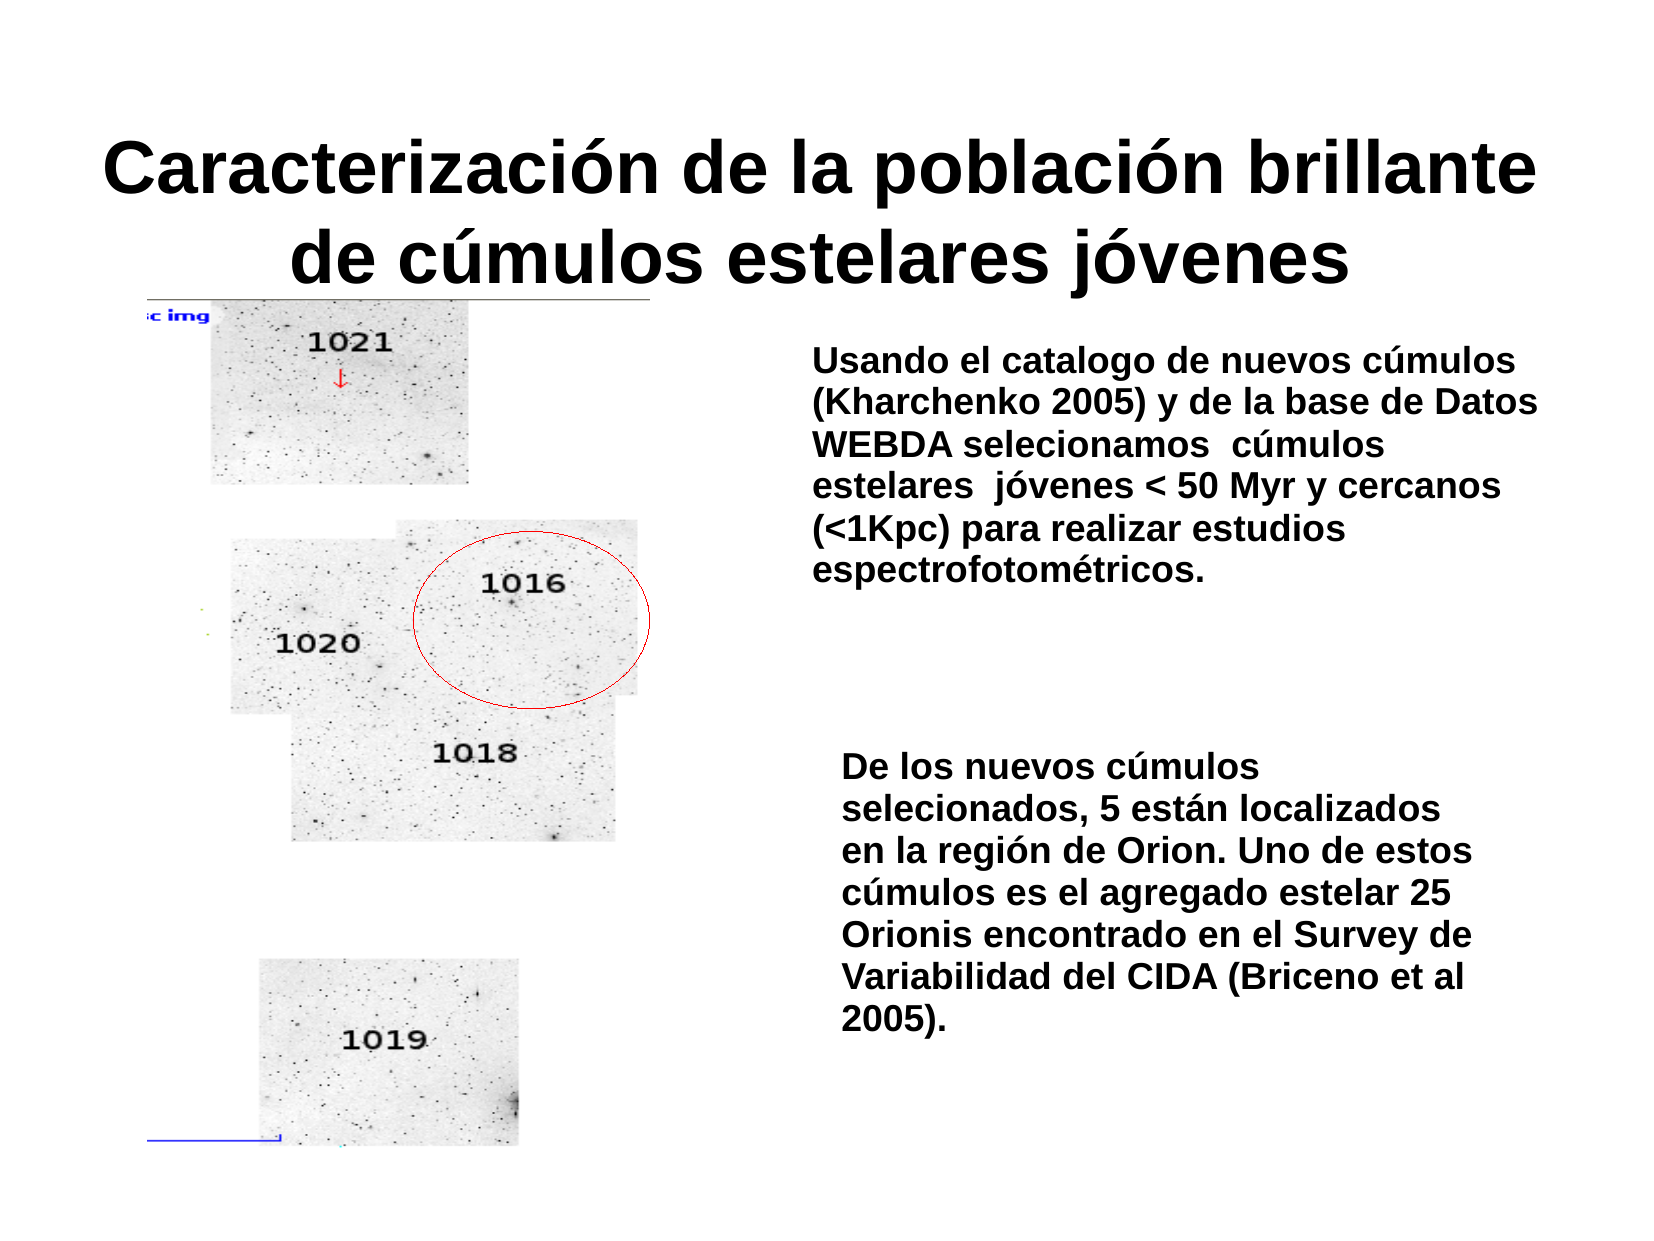

# Caracterización de la población brillante de cúmulos estelares jóvenes
Usando el catalogo de nuevos cúmulos (Kharchenko 2005) y de la base de Datos WEBDA selecionamos cúmulos estelares jóvenes < 50 Myr y cercanos (<1Kpc) para realizar estudios espectrofotométricos.
De los nuevos cúmulos selecionados, 5 están localizados en la región de Orion. Uno de estos cúmulos es el agregado estelar 25 Orionis encontrado en el Survey de Variabilidad del CIDA (Briceno et al 2005).